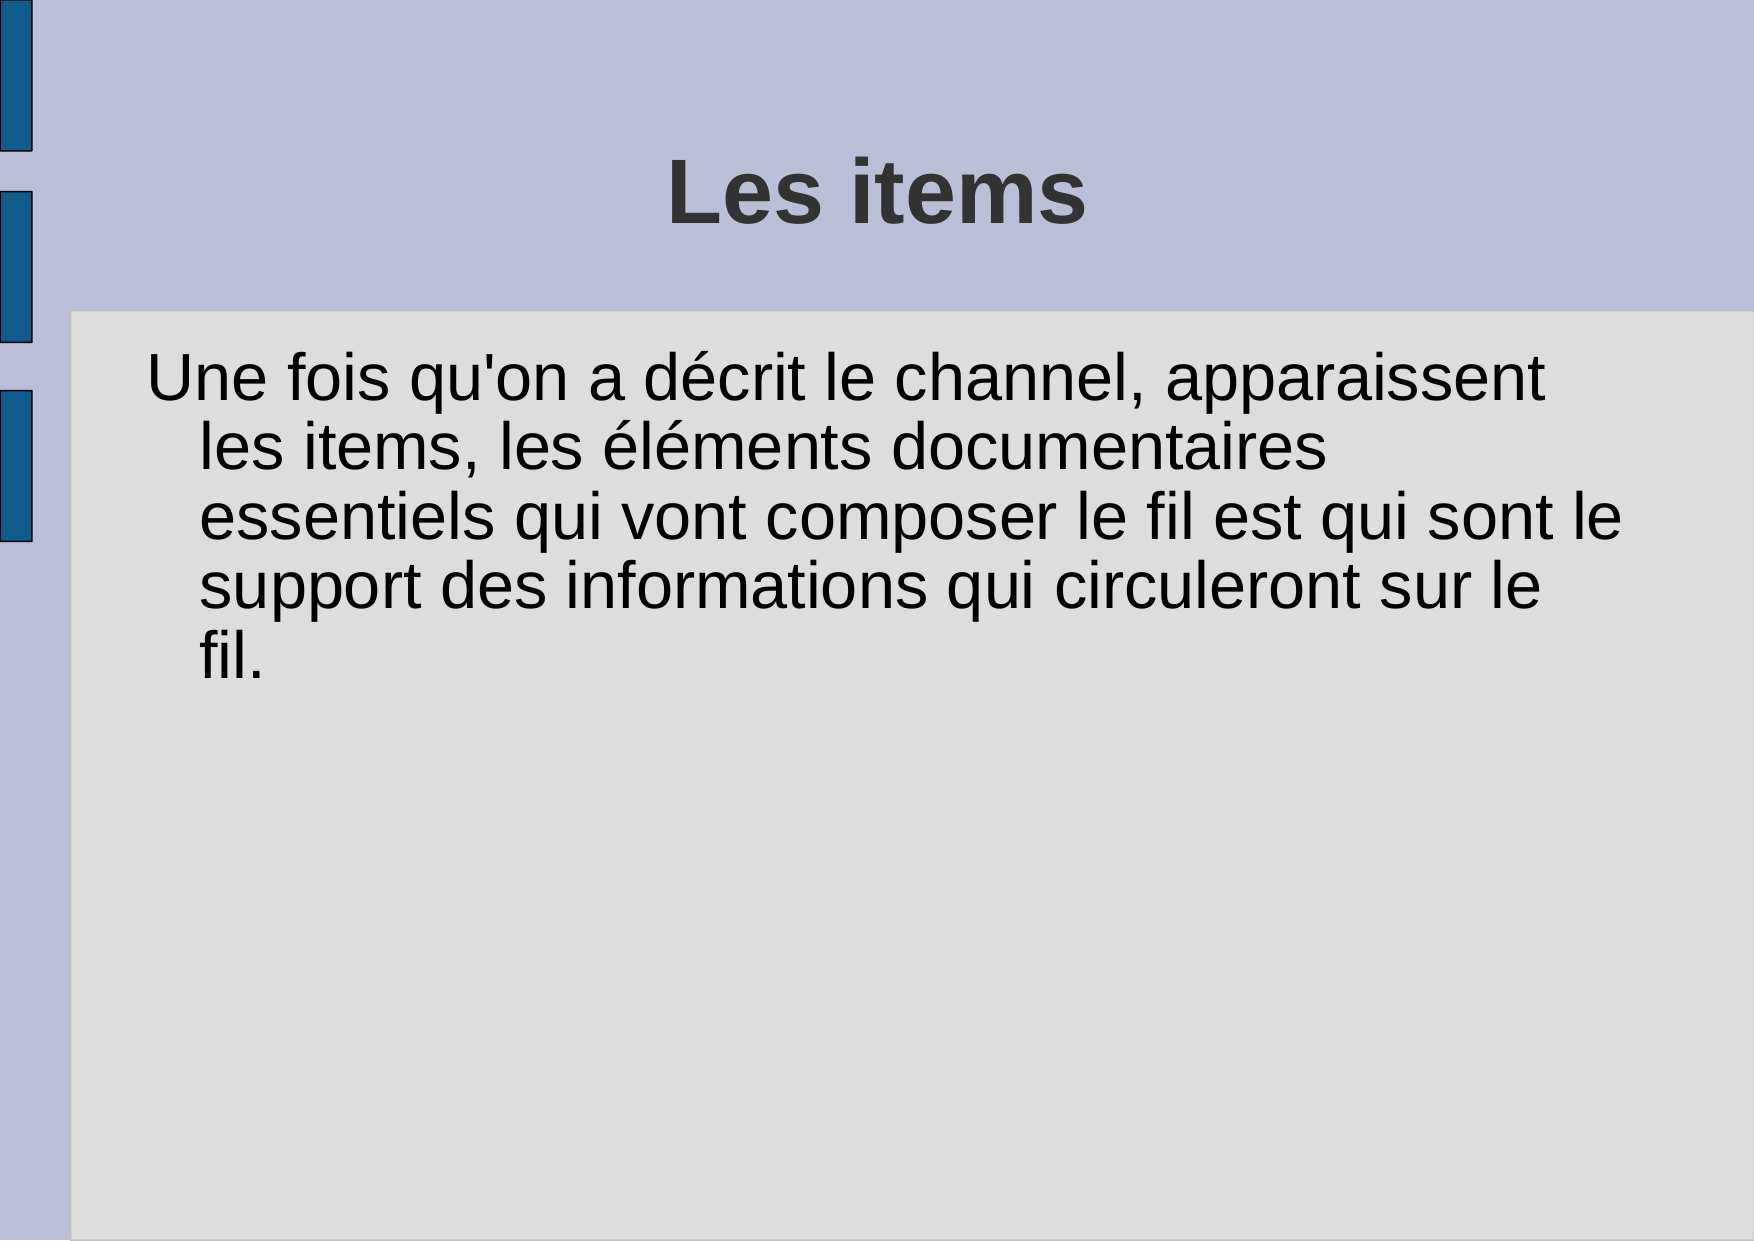

# Les items
Une fois qu'on a décrit le channel, apparaissent les items, les éléments documentaires essentiels qui vont composer le fil est qui sont le support des informations qui circuleront sur le fil.